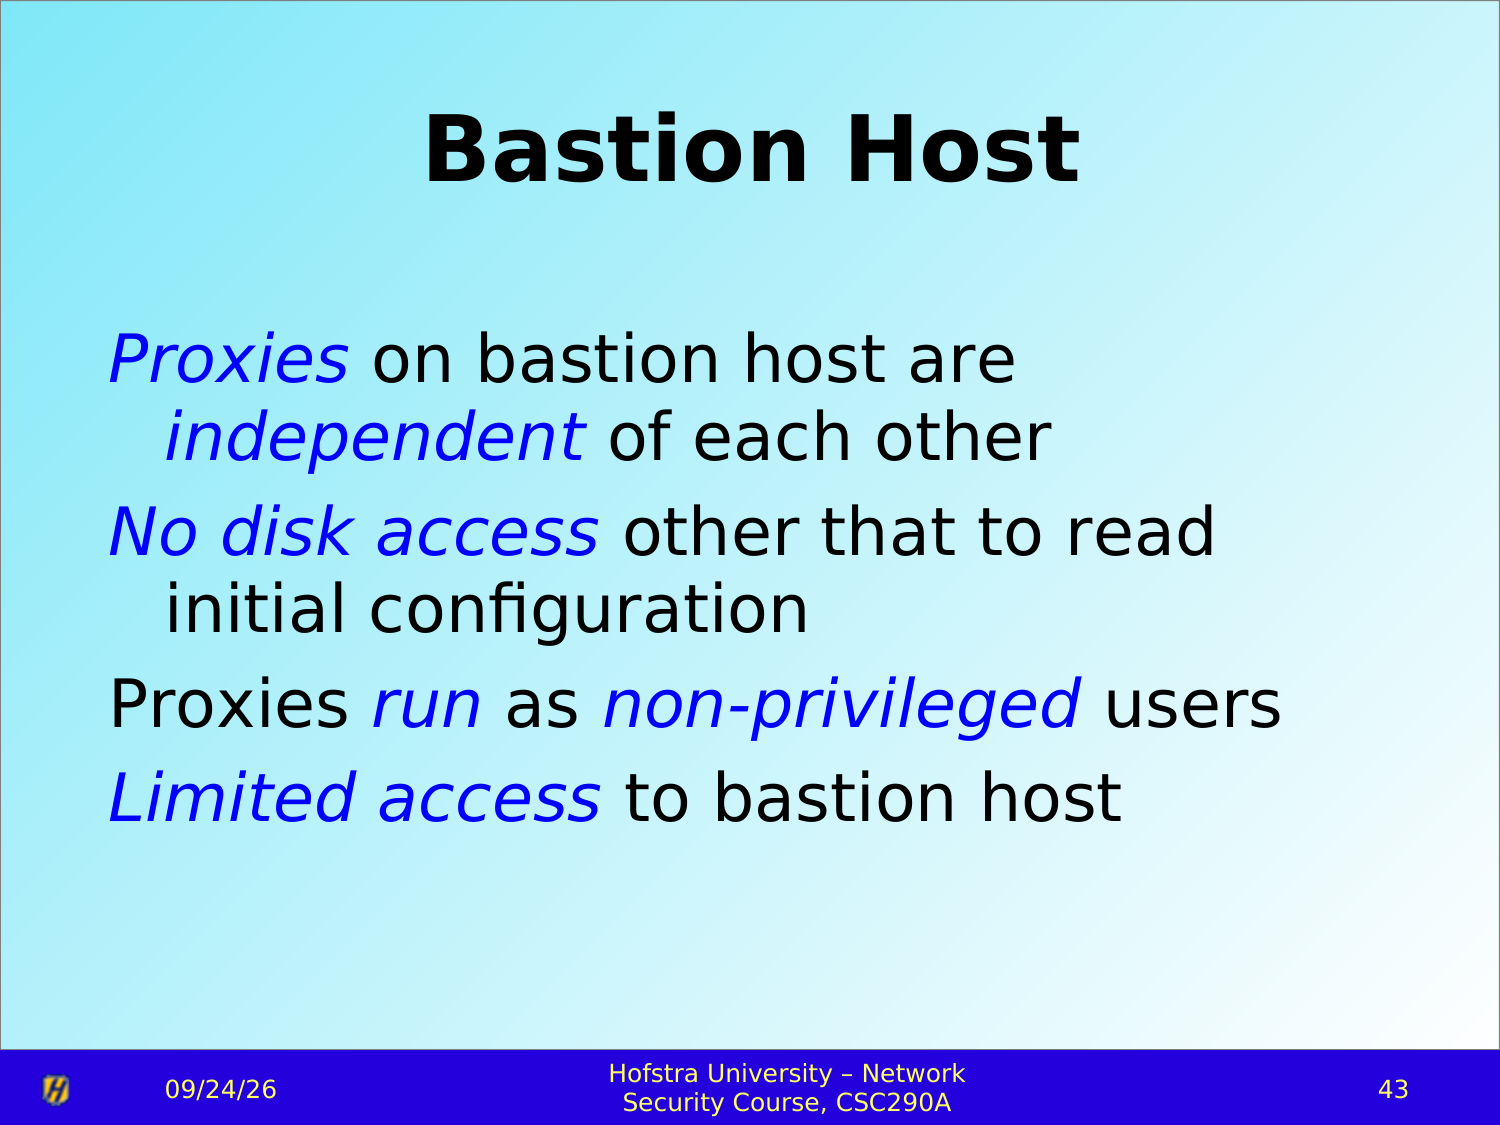

# Bastion Host
Proxies on bastion host are independent of each other
No disk access other that to read initial configuration
Proxies run as non-privileged users
Limited access to bastion host
43